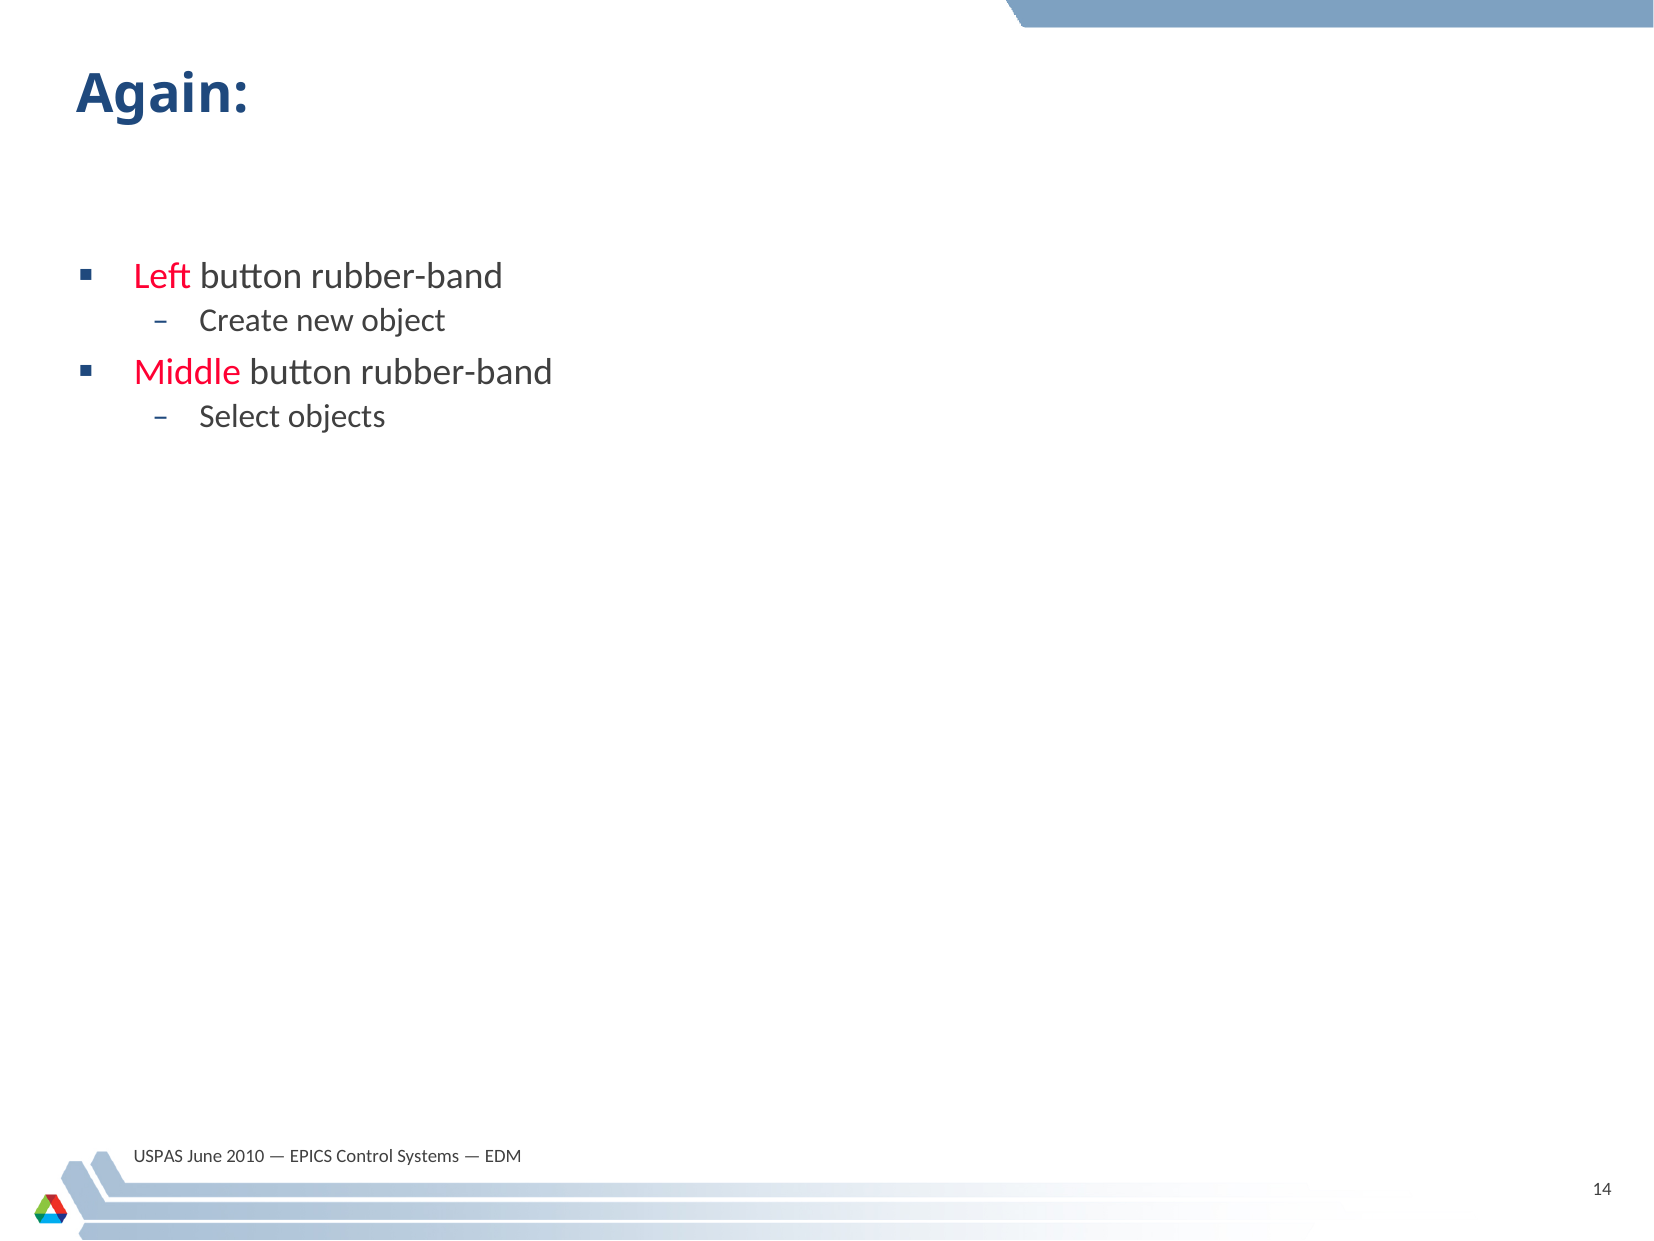

# Again:
Left button rubber-band
Create new object
Middle button rubber-band
Select objects
USPAS June 2010 — EPICS Control Systems — EDM
14